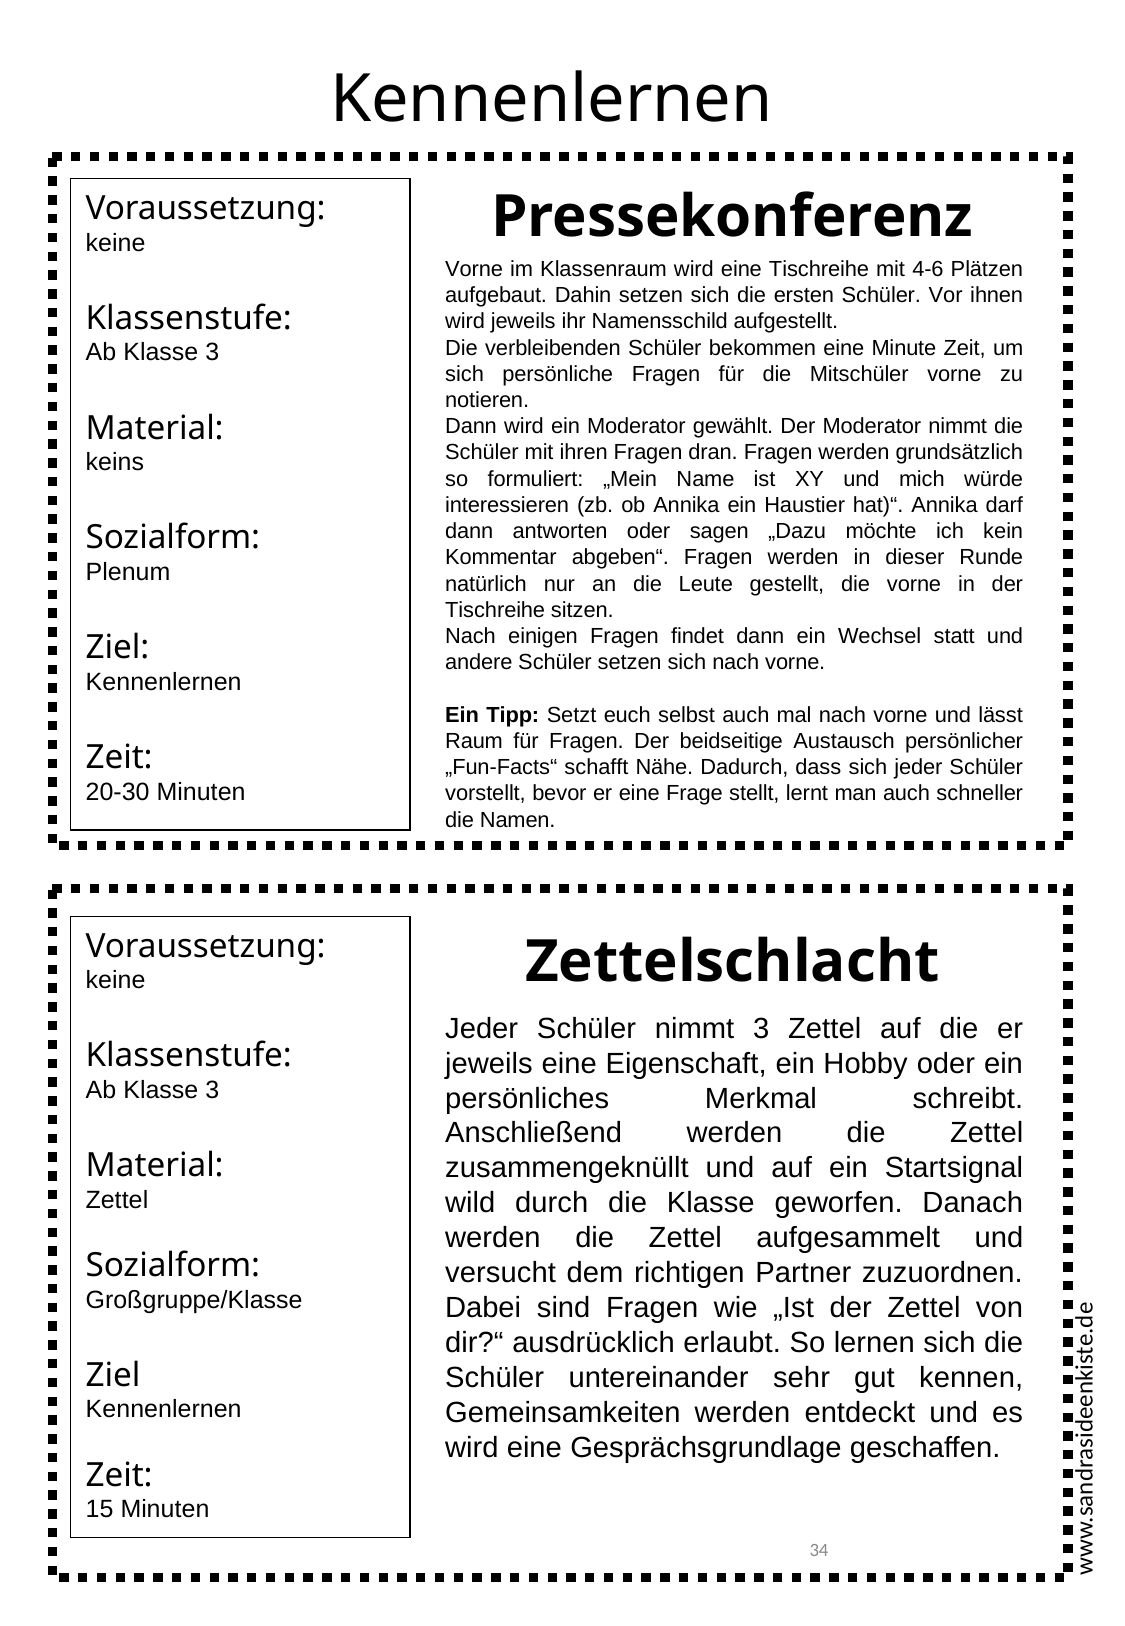

Kennenlernen
Pressekonferenz
Voraussetzung:
keine
Klassenstufe:
Ab Klasse 3
Material:
keins
Sozialform:
Plenum
Ziel:
Kennenlernen
Zeit:
20-30 Minuten
Vorne im Klassenraum wird eine Tischreihe mit 4-6 Plätzen aufgebaut. Dahin setzen sich die ersten Schüler. Vor ihnen wird jeweils ihr Namensschild aufgestellt.
Die verbleibenden Schüler bekommen eine Minute Zeit, um sich persönliche Fragen für die Mitschüler vorne zu notieren.
Dann wird ein Moderator gewählt. Der Moderator nimmt die Schüler mit ihren Fragen dran. Fragen werden grundsätzlich so formuliert: „Mein Name ist XY und mich würde interessieren (zb. ob Annika ein Haustier hat)“. Annika darf dann antworten oder sagen „Dazu möchte ich kein Kommentar abgeben“. Fragen werden in dieser Runde natürlich nur an die Leute gestellt, die vorne in der Tischreihe sitzen.
Nach einigen Fragen findet dann ein Wechsel statt und andere Schüler setzen sich nach vorne.
Ein Tipp: Setzt euch selbst auch mal nach vorne und lässt Raum für Fragen. Der beidseitige Austausch persönlicher „Fun-Facts“ schafft Nähe. Dadurch, dass sich jeder Schüler vorstellt, bevor er eine Frage stellt, lernt man auch schneller die Namen.
Zettelschlacht
Voraussetzung:
keine
Klassenstufe:
Ab Klasse 3
Material:
Zettel
Sozialform:
Großgruppe/Klasse
Ziel
Kennenlernen
Zeit:
15 Minuten
Jeder Schüler nimmt 3 Zettel auf die er jeweils eine Eigenschaft, ein Hobby oder ein persönliches Merkmal schreibt. Anschließend werden die Zettel zusammengeknüllt und auf ein Startsignal wild durch die Klasse geworfen. Danach werden die Zettel aufgesammelt und versucht dem richtigen Partner zuzuordnen. Dabei sind Fragen wie „Ist der Zettel von dir?“ ausdrücklich erlaubt. So lernen sich die Schüler untereinander sehr gut kennen, Gemeinsamkeiten werden entdeckt und es wird eine Gesprächsgrundlage geschaffen.
www.sandrasideenkiste.de